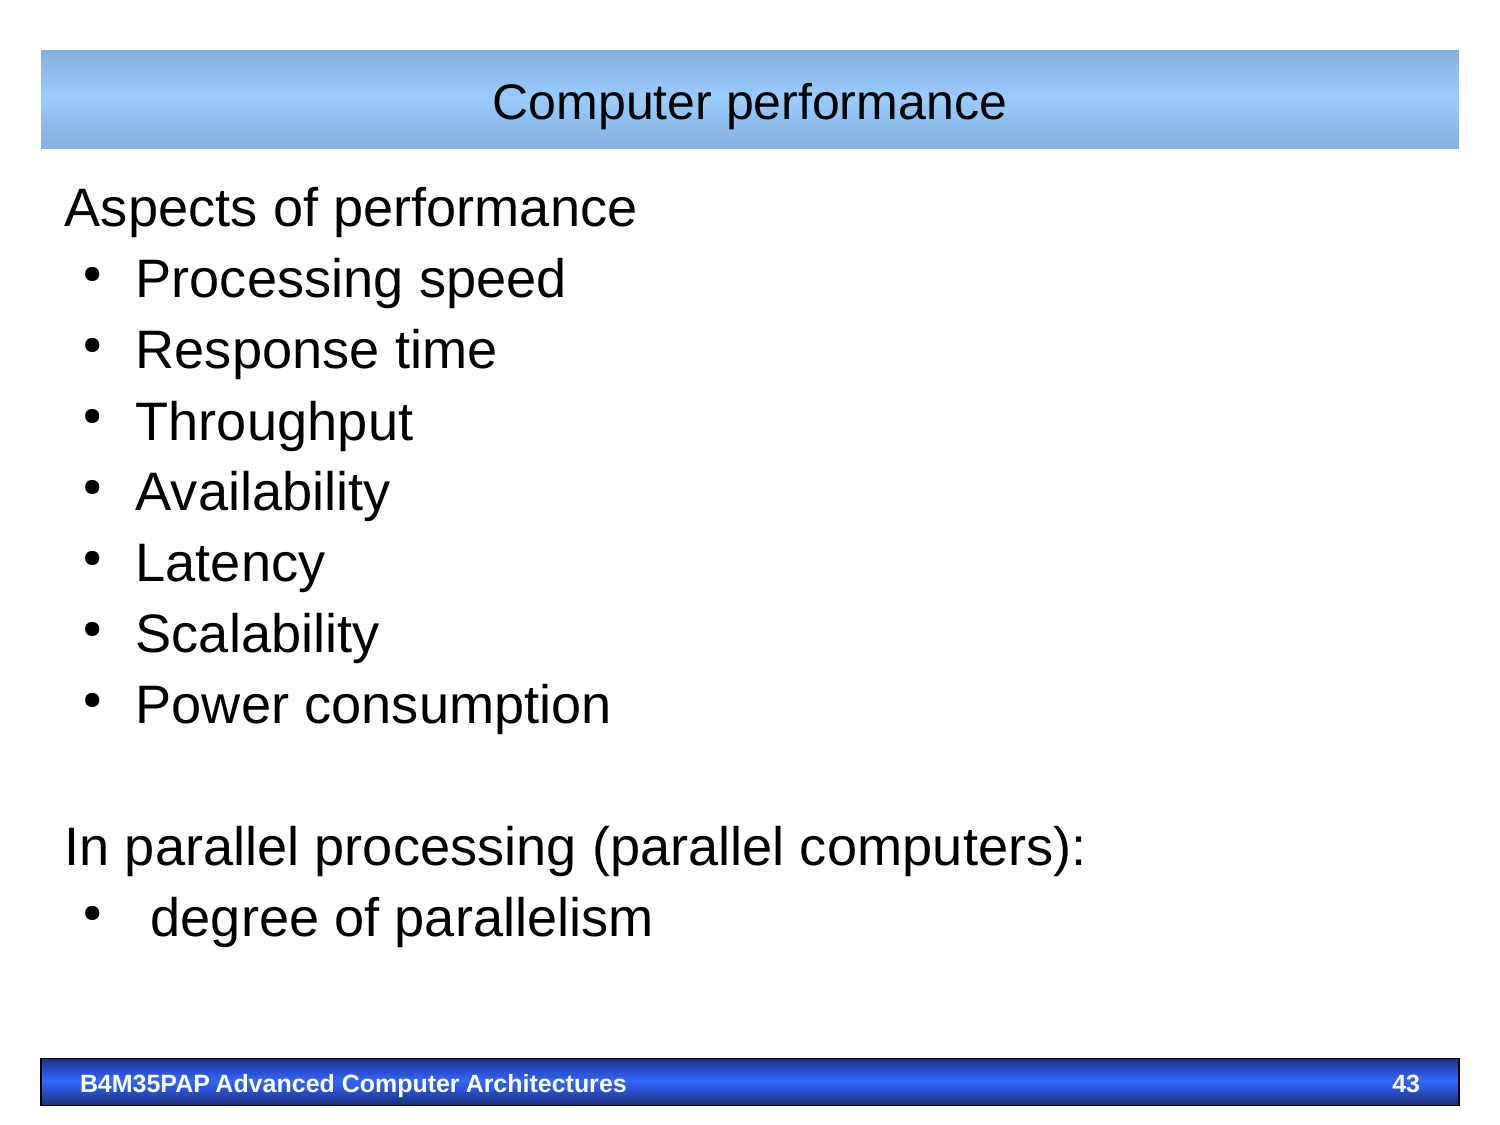

# Computer performance
Aspects of performance
Processing speed
Response time
Throughput
Availability
Latency
Scalability
Power consumption
In parallel processing (parallel computers):
 degree of parallelism